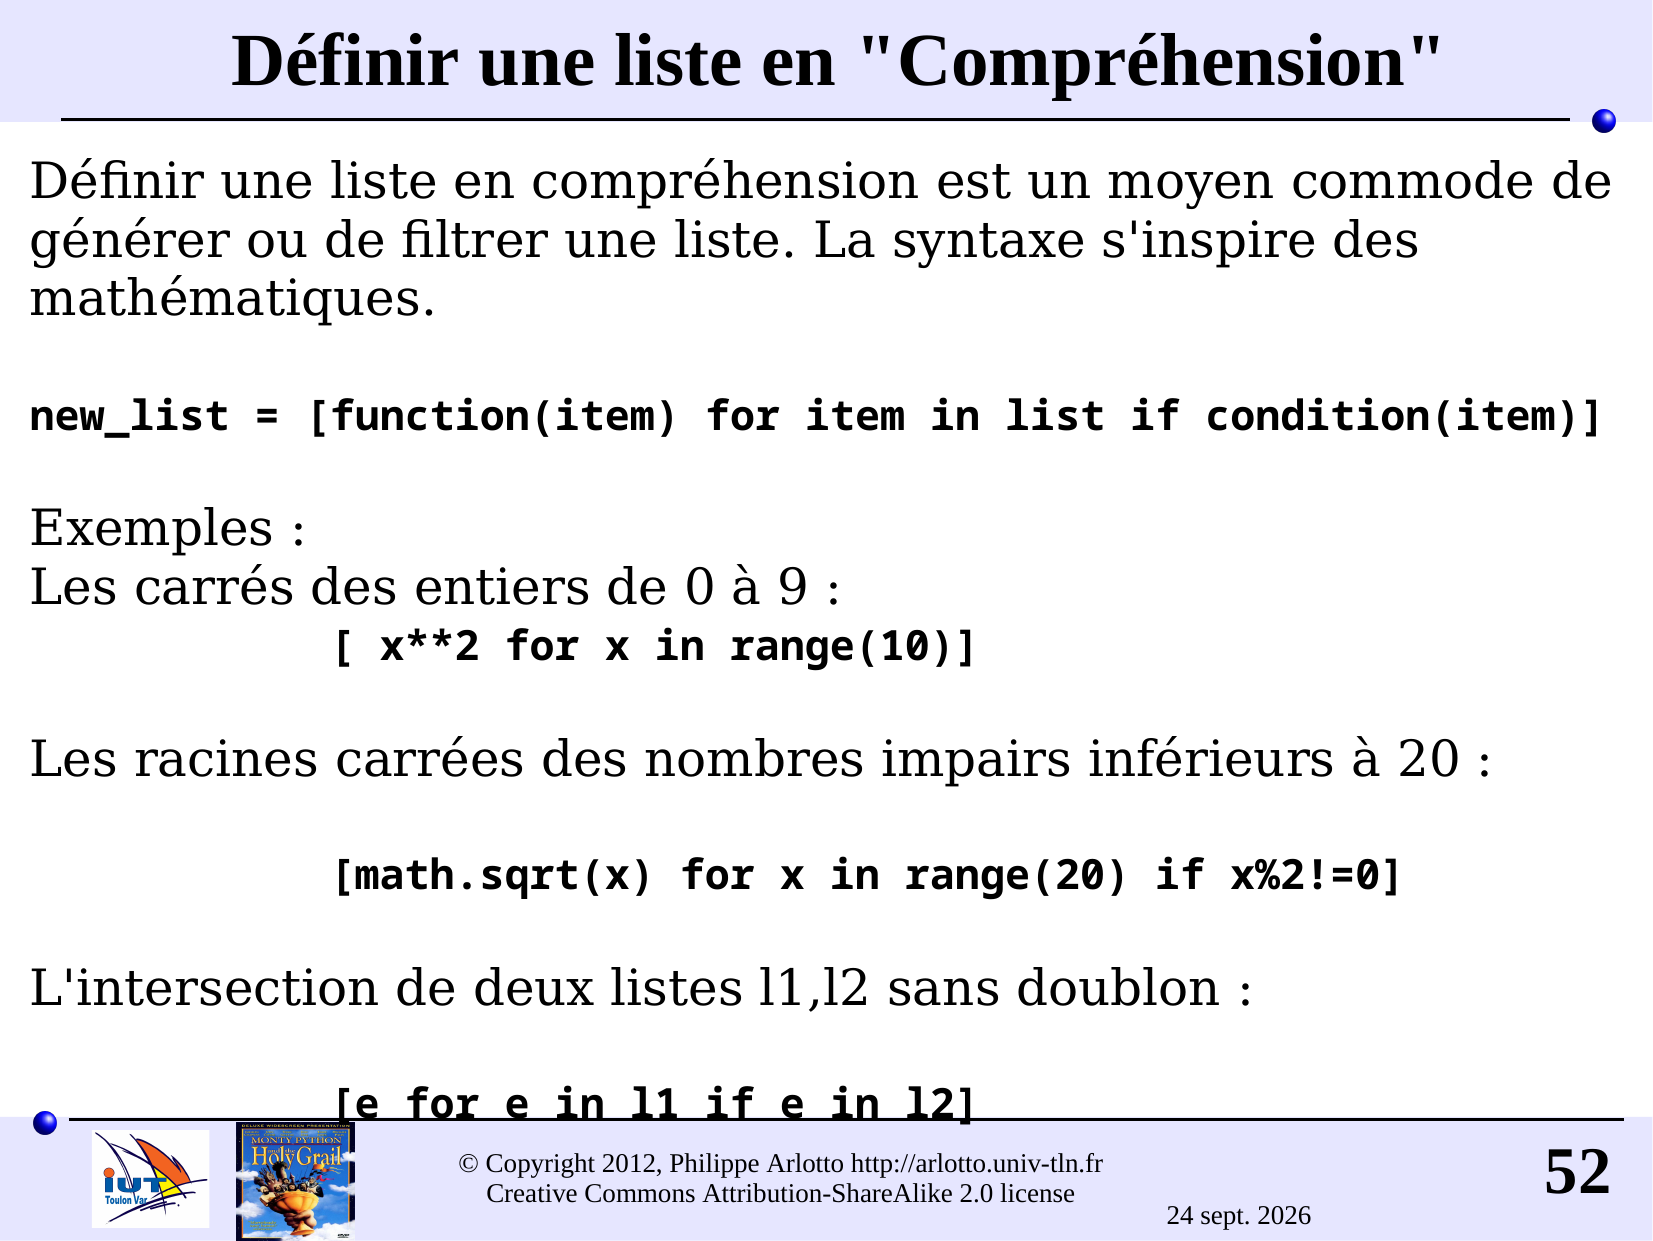

# Définir une liste en "Compréhension"
Définir une liste en compréhension est un moyen commode de générer ou de filtrer une liste. La syntaxe s'inspire des mathématiques.
new_list = [function(item) for item in list if condition(item)]
Exemples :
Les carrés des entiers de 0 à 9 :
				[ x**2 for x in range(10)]
Les racines carrées des nombres impairs inférieurs à 20 :
				[math.sqrt(x) for x in range(20) if x%2!=0]
L'intersection de deux listes l1,l2 sans doublon :
				[e for e in l1 if e in l2]